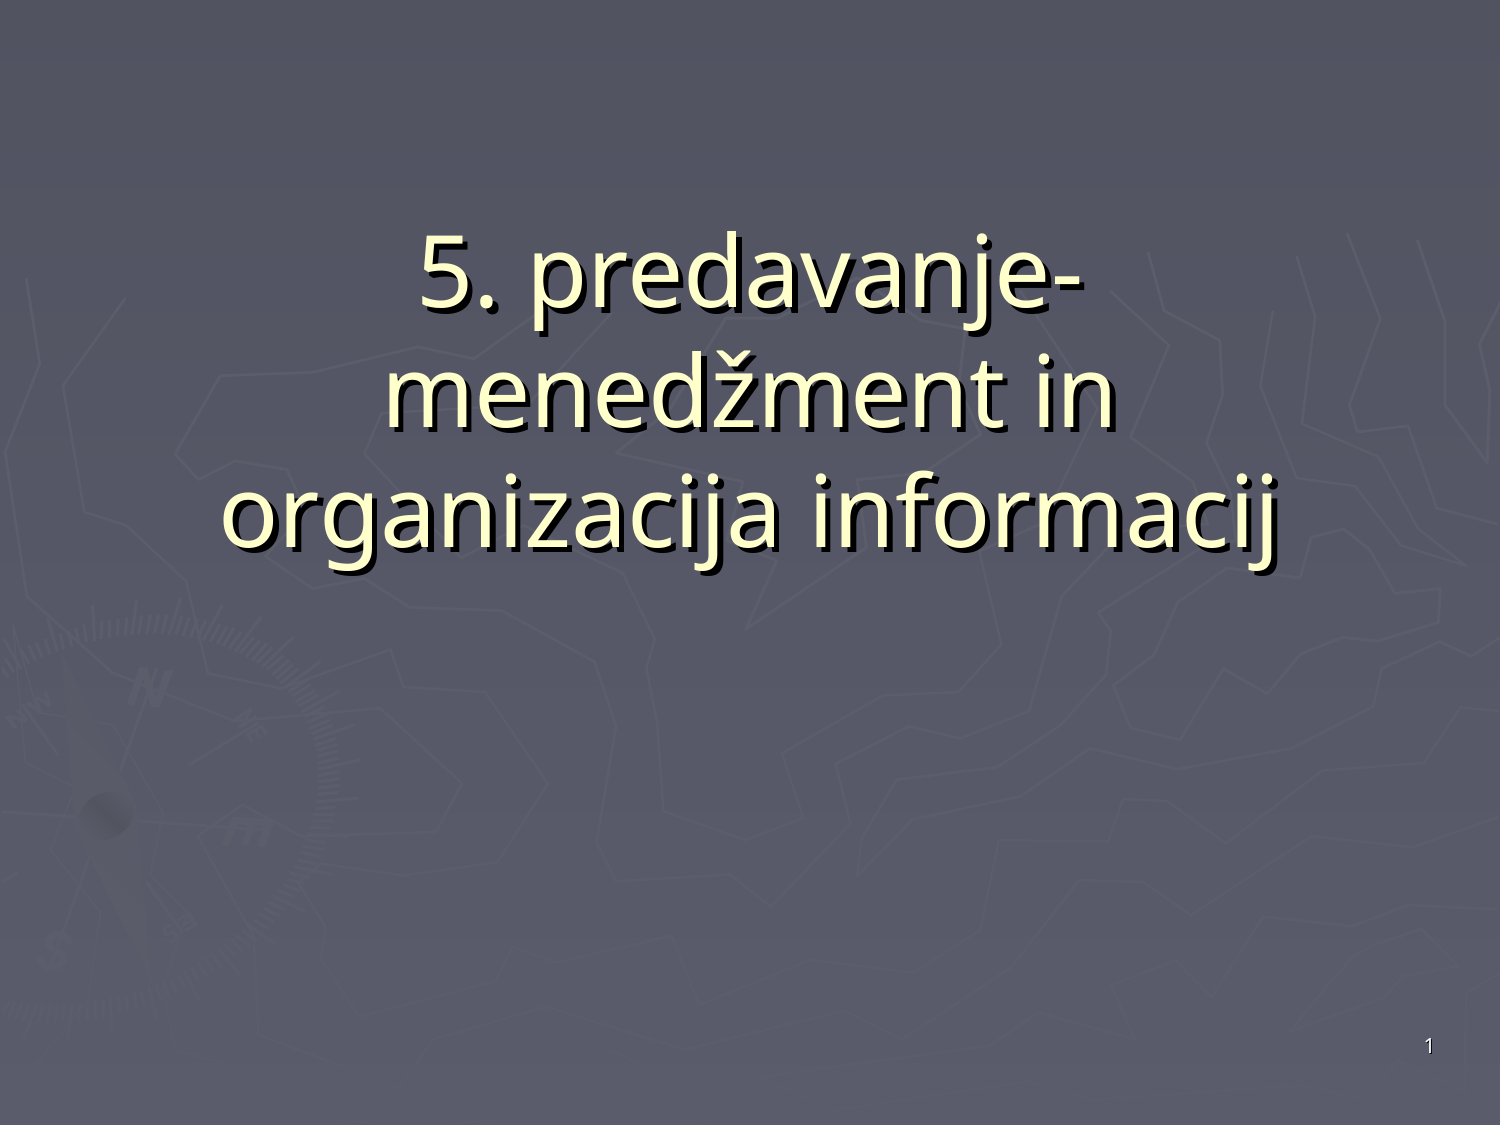

# 5. predavanje-menedžment in organizacija informacij
1